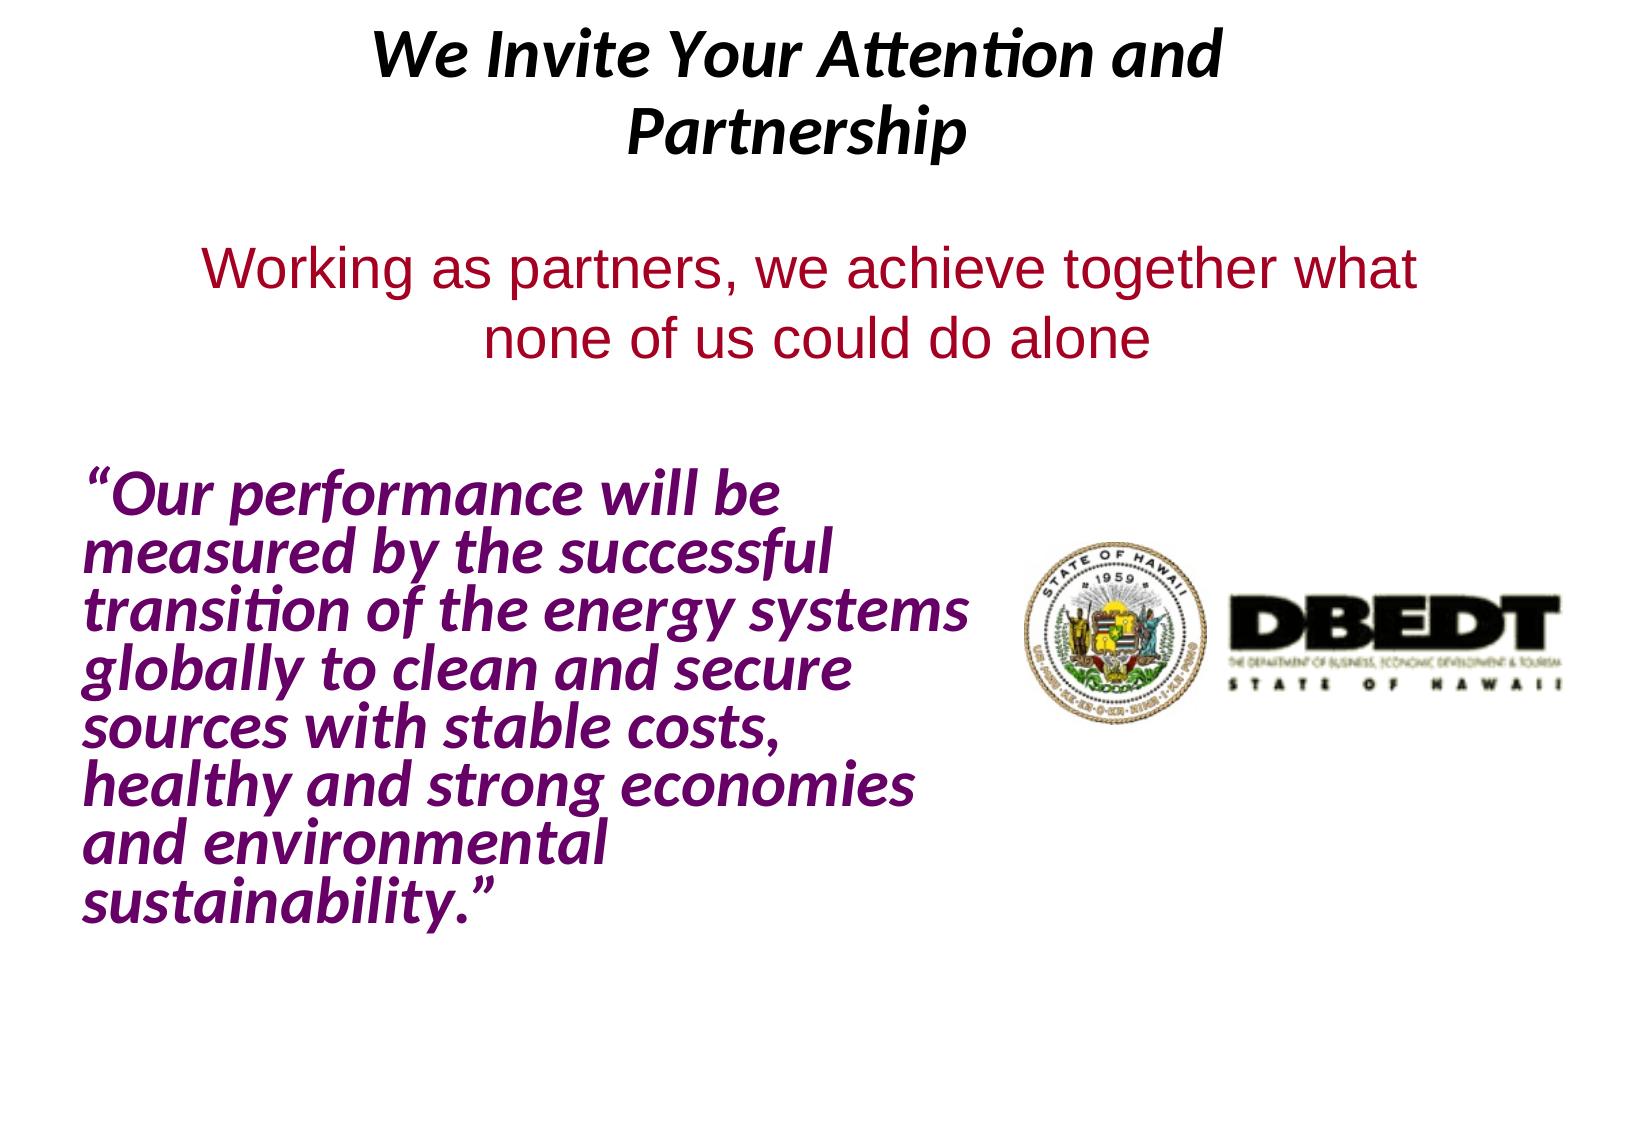

We Invite Your Attention and Partnership
# Working as partners, we achieve together what none of us could do alone
“Our performance will be measured by the successful transition of the energy systems globally to clean and secure sources with stable costs, healthy and strong economies and environmental sustainability.”